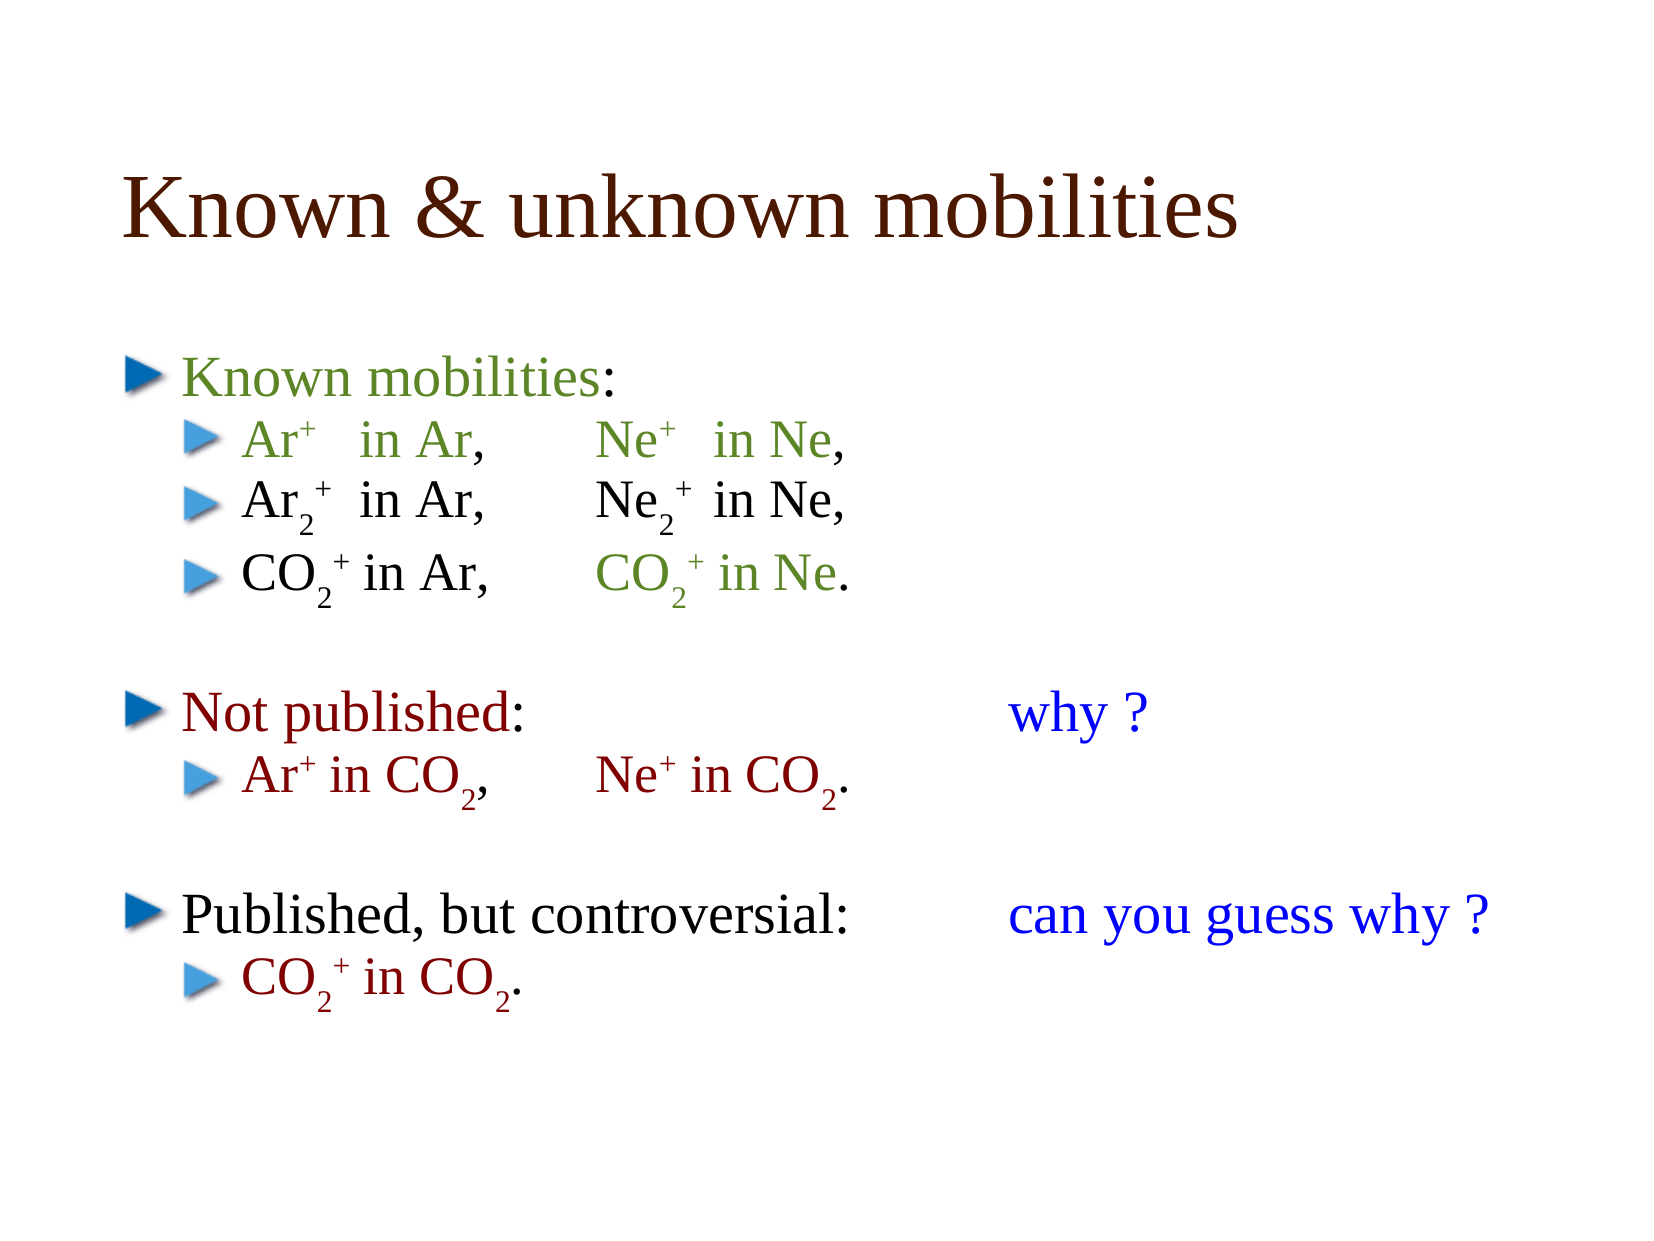

# Known & unknown mobilities
Known mobilities:
Ar+ 	in Ar,	Ne+ 	in Ne,
Ar2+ 	in Ar,	Ne2+ 	in Ne,
CO2+ in Ar,	CO2+ in Ne.
Not published:					why ?
Ar+ in CO2,	Ne+ in CO2.
Published, but controversial:		can you guess why ?
CO2+ in CO2.